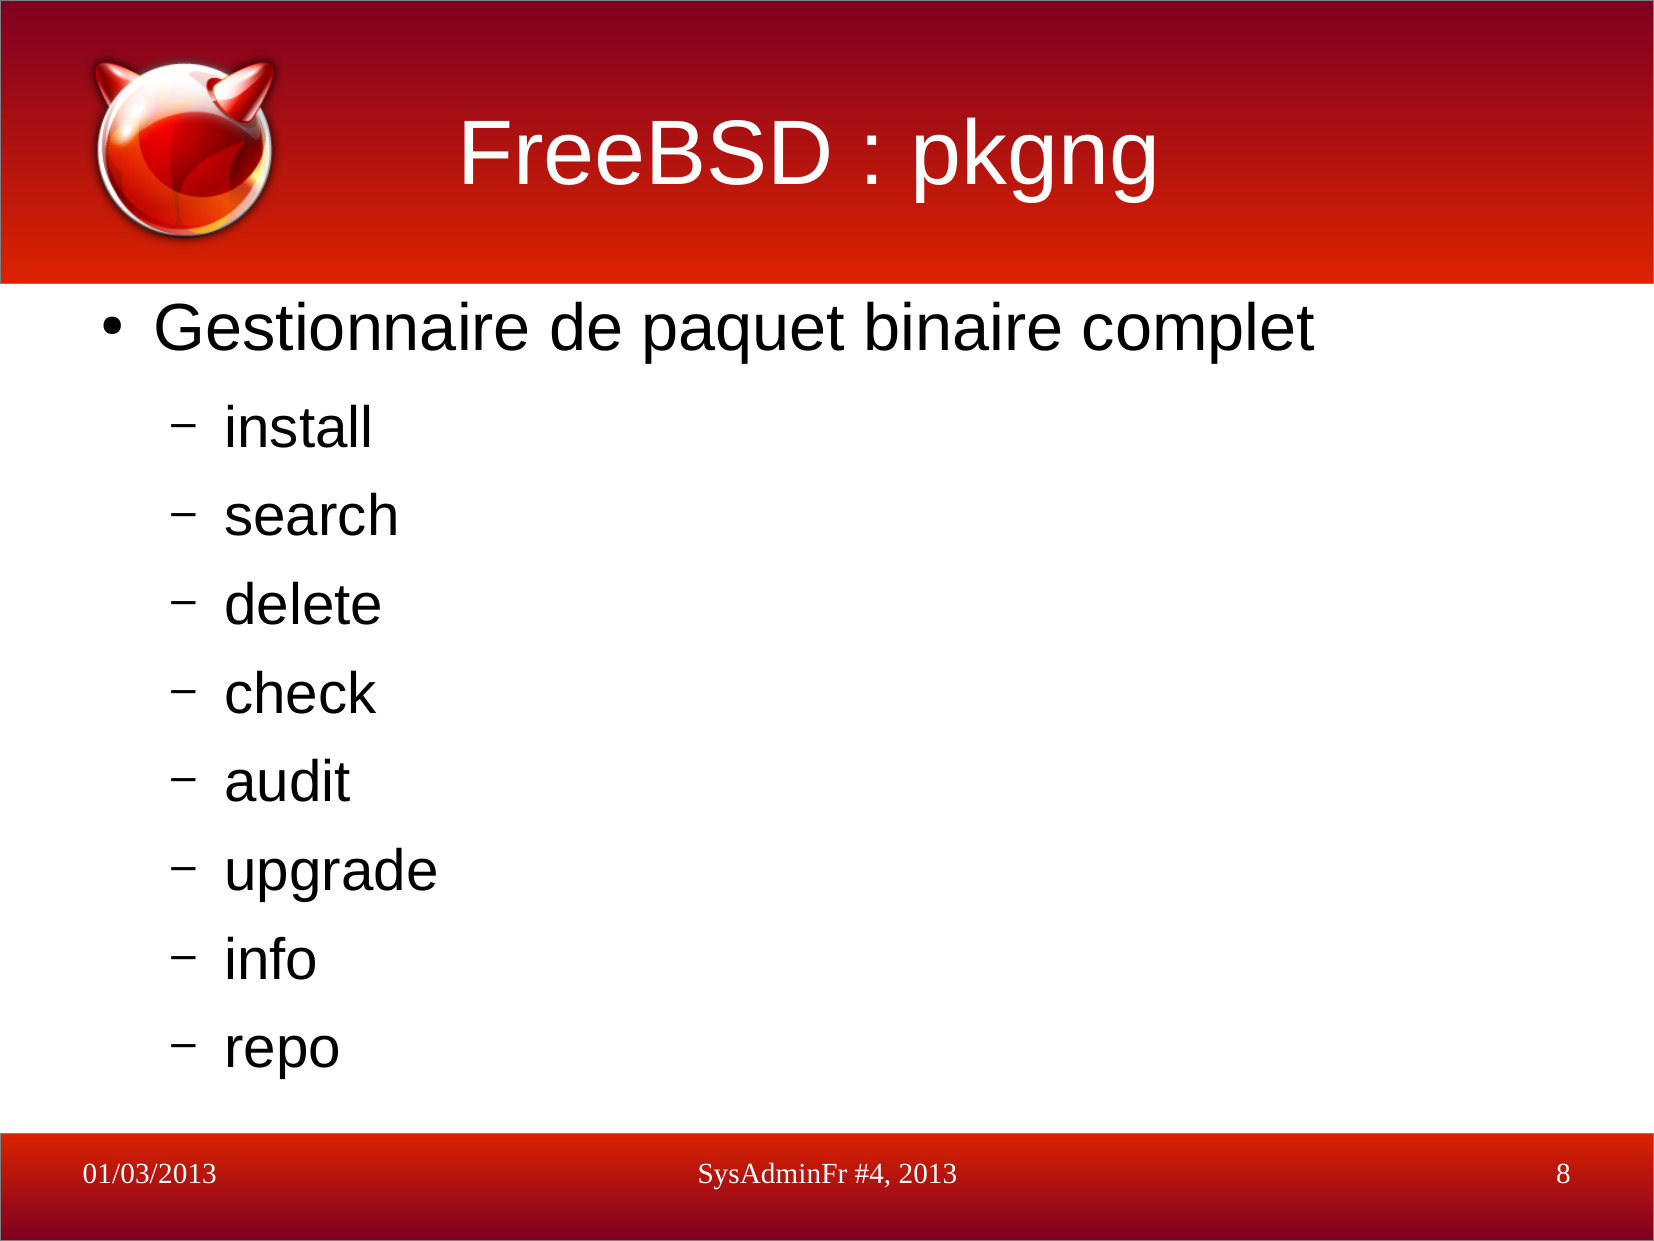

# FreeBSD : pkgng
Gestionnaire de paquet binaire complet
install
search
delete
check
audit
upgrade
info
repo
01/03/2013
SysAdminFr #4, 2013
8